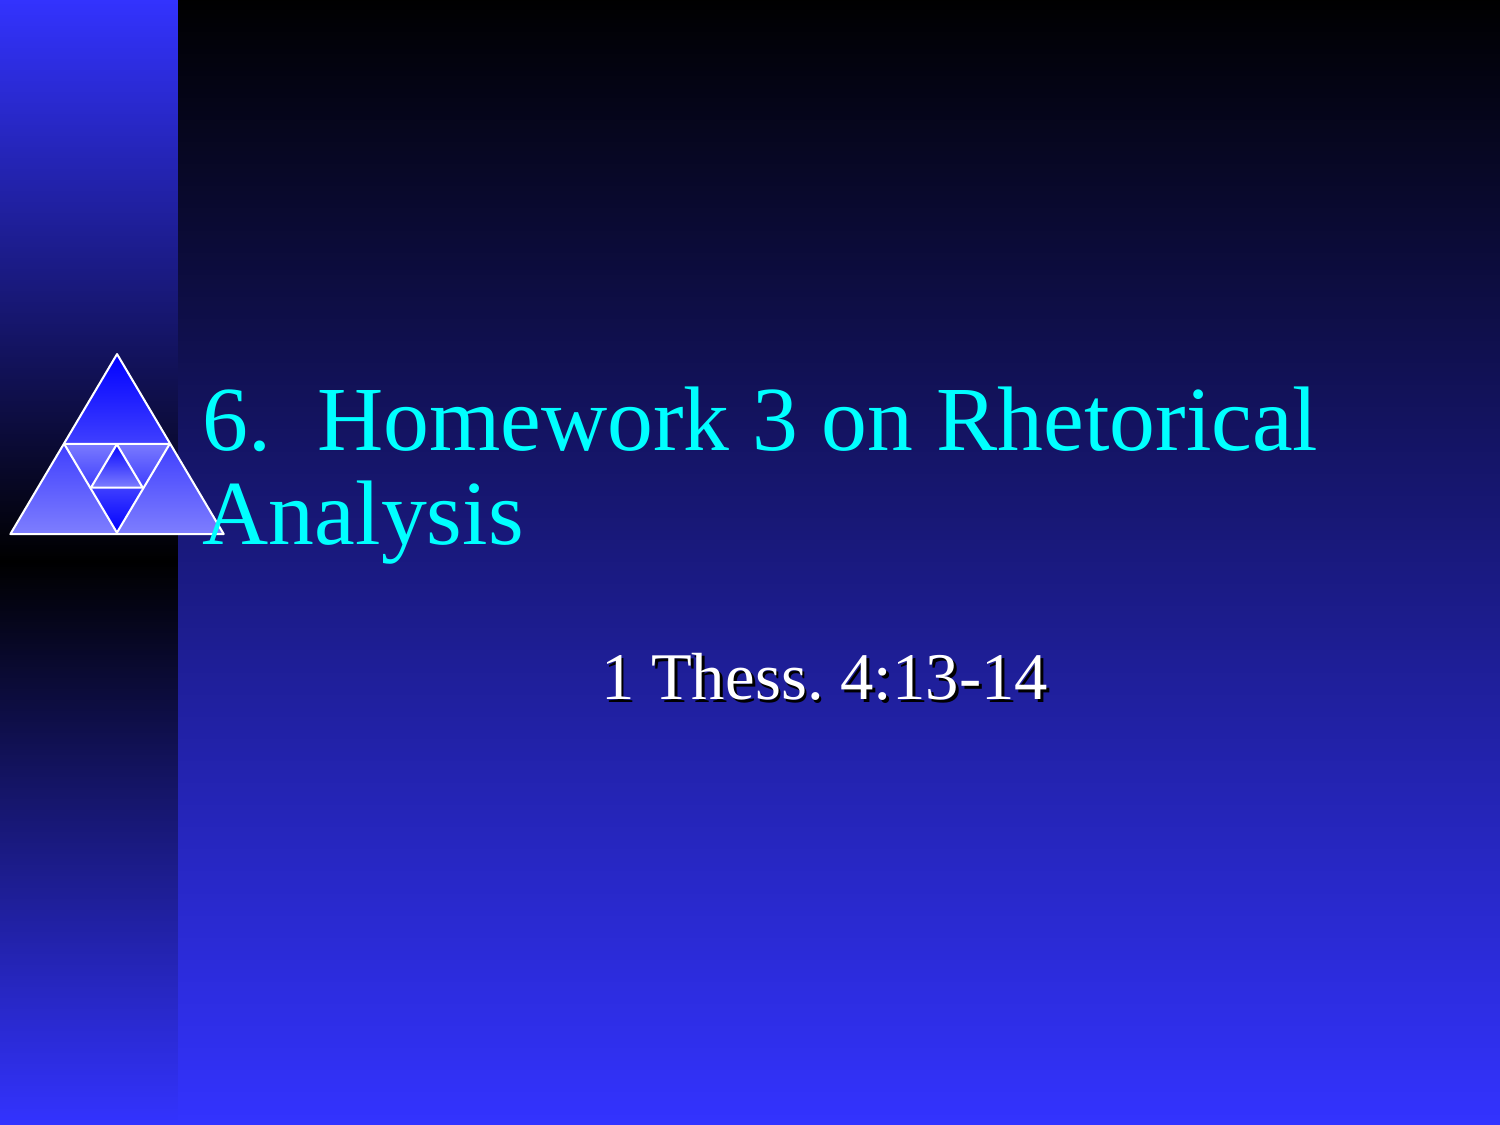

# 6. Homework 3 on Rhetorical Analysis
1 Thess. 4:13-14